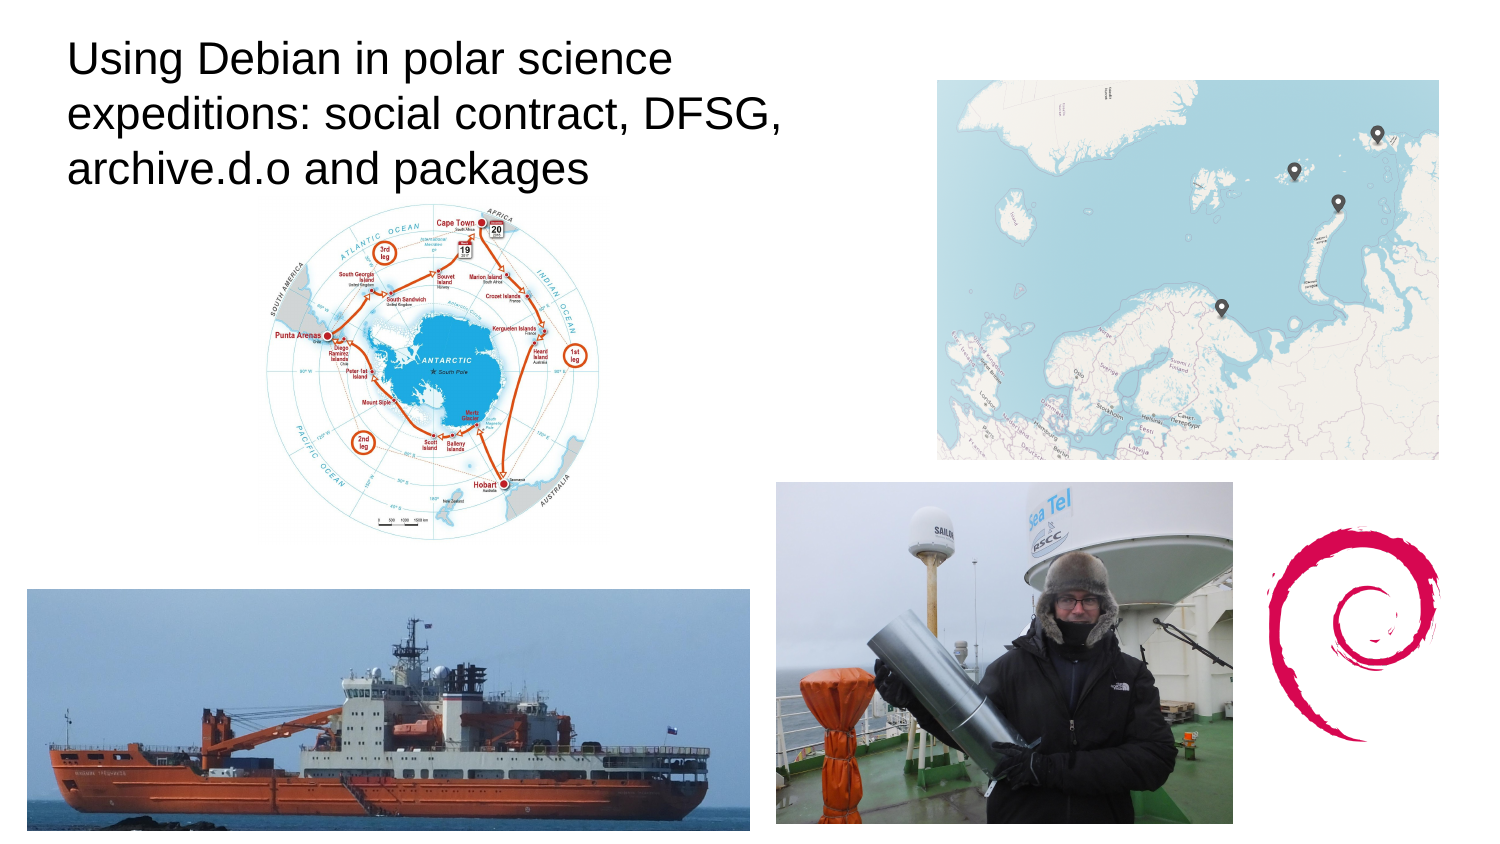

Using Debian in polar science expeditions: social contract, DFSG, archive.d.o and packages